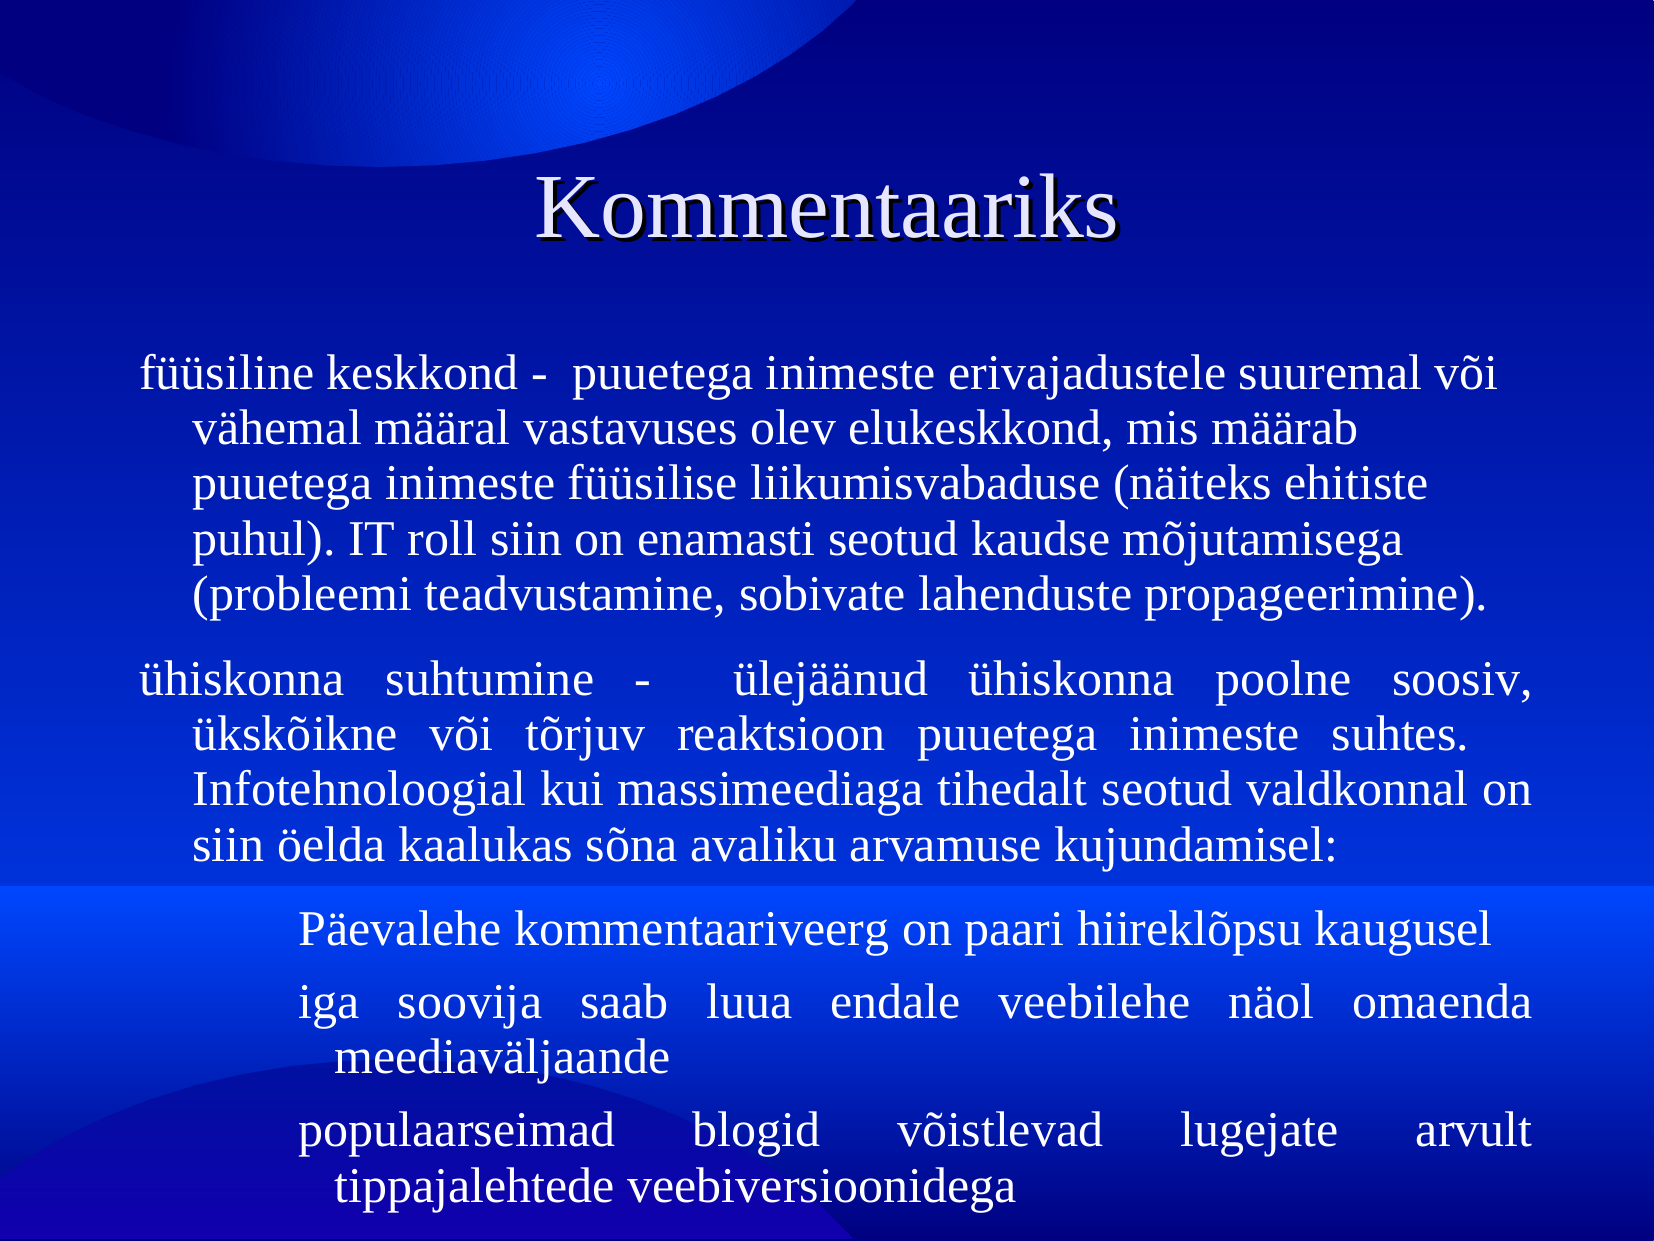

# Kommentaariks
füüsiline keskkond - puuetega inimeste erivajadustele suuremal või vähemal määral vastavuses olev elukeskkond, mis määrab puuetega inimeste füüsilise liikumisvabaduse (näiteks ehitiste puhul). IT roll siin on enamasti seotud kaudse mõjutamisega (probleemi teadvustamine, sobivate lahenduste propageerimine).
ühiskonna suhtumine - ülejäänud ühiskonna poolne soosiv, ükskõikne või tõrjuv reaktsioon puuetega inimeste suhtes. Infotehnoloogial kui massimeediaga tihedalt seotud valdkonnal on siin öelda kaalukas sõna avaliku arvamuse kujundamisel:
Päevalehe kommentaariveerg on paari hiireklõpsu kaugusel
iga soovija saab luua endale veebilehe näol omaenda meediaväljaande
populaarseimad blogid võistlevad lugejate arvult tippajalehtede veebiversioonidega